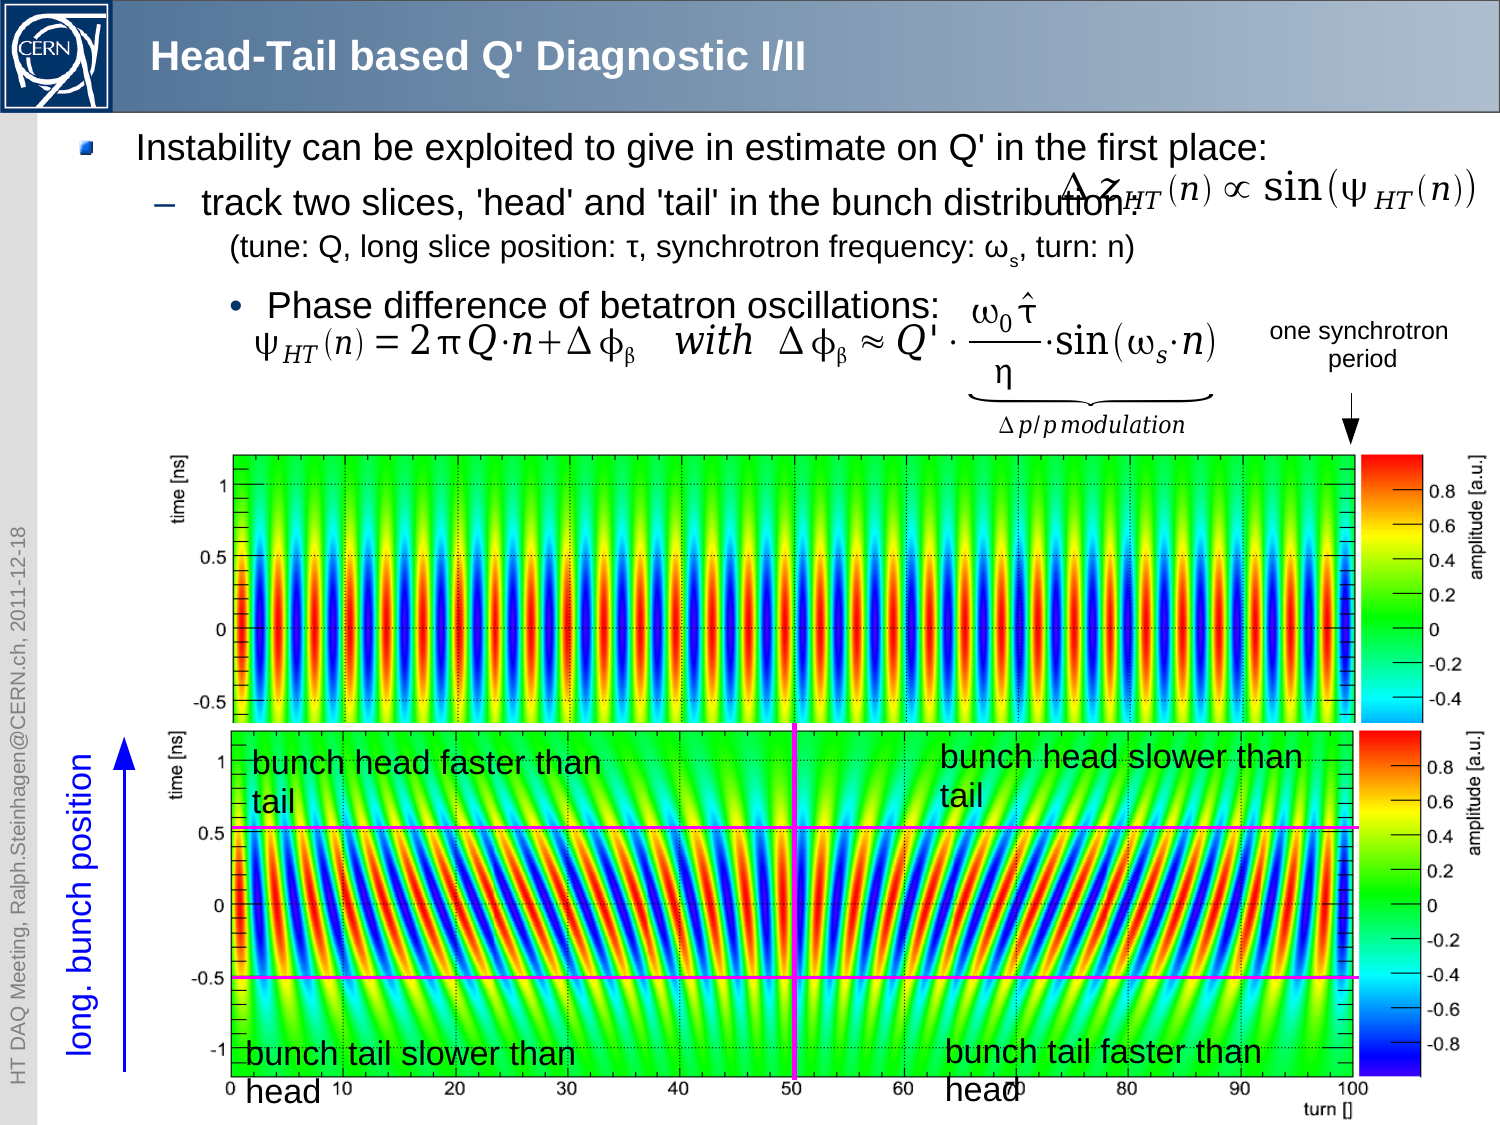

# Head-Tail based Q' Diagnostic I/II
Instability can be exploited to give in estimate on Q' in the first place:
track two slices, 'head' and 'tail' in the bunch distribution	:			(tune: Q, long slice position: τ, synchrotron frequency: ωs, turn: n)
Phase difference of betatron oscillations:
one synchrotron
period
bunch head slower than tail
bunch head faster than tail
long. bunch position
bunch tail faster than head
bunch tail slower than head